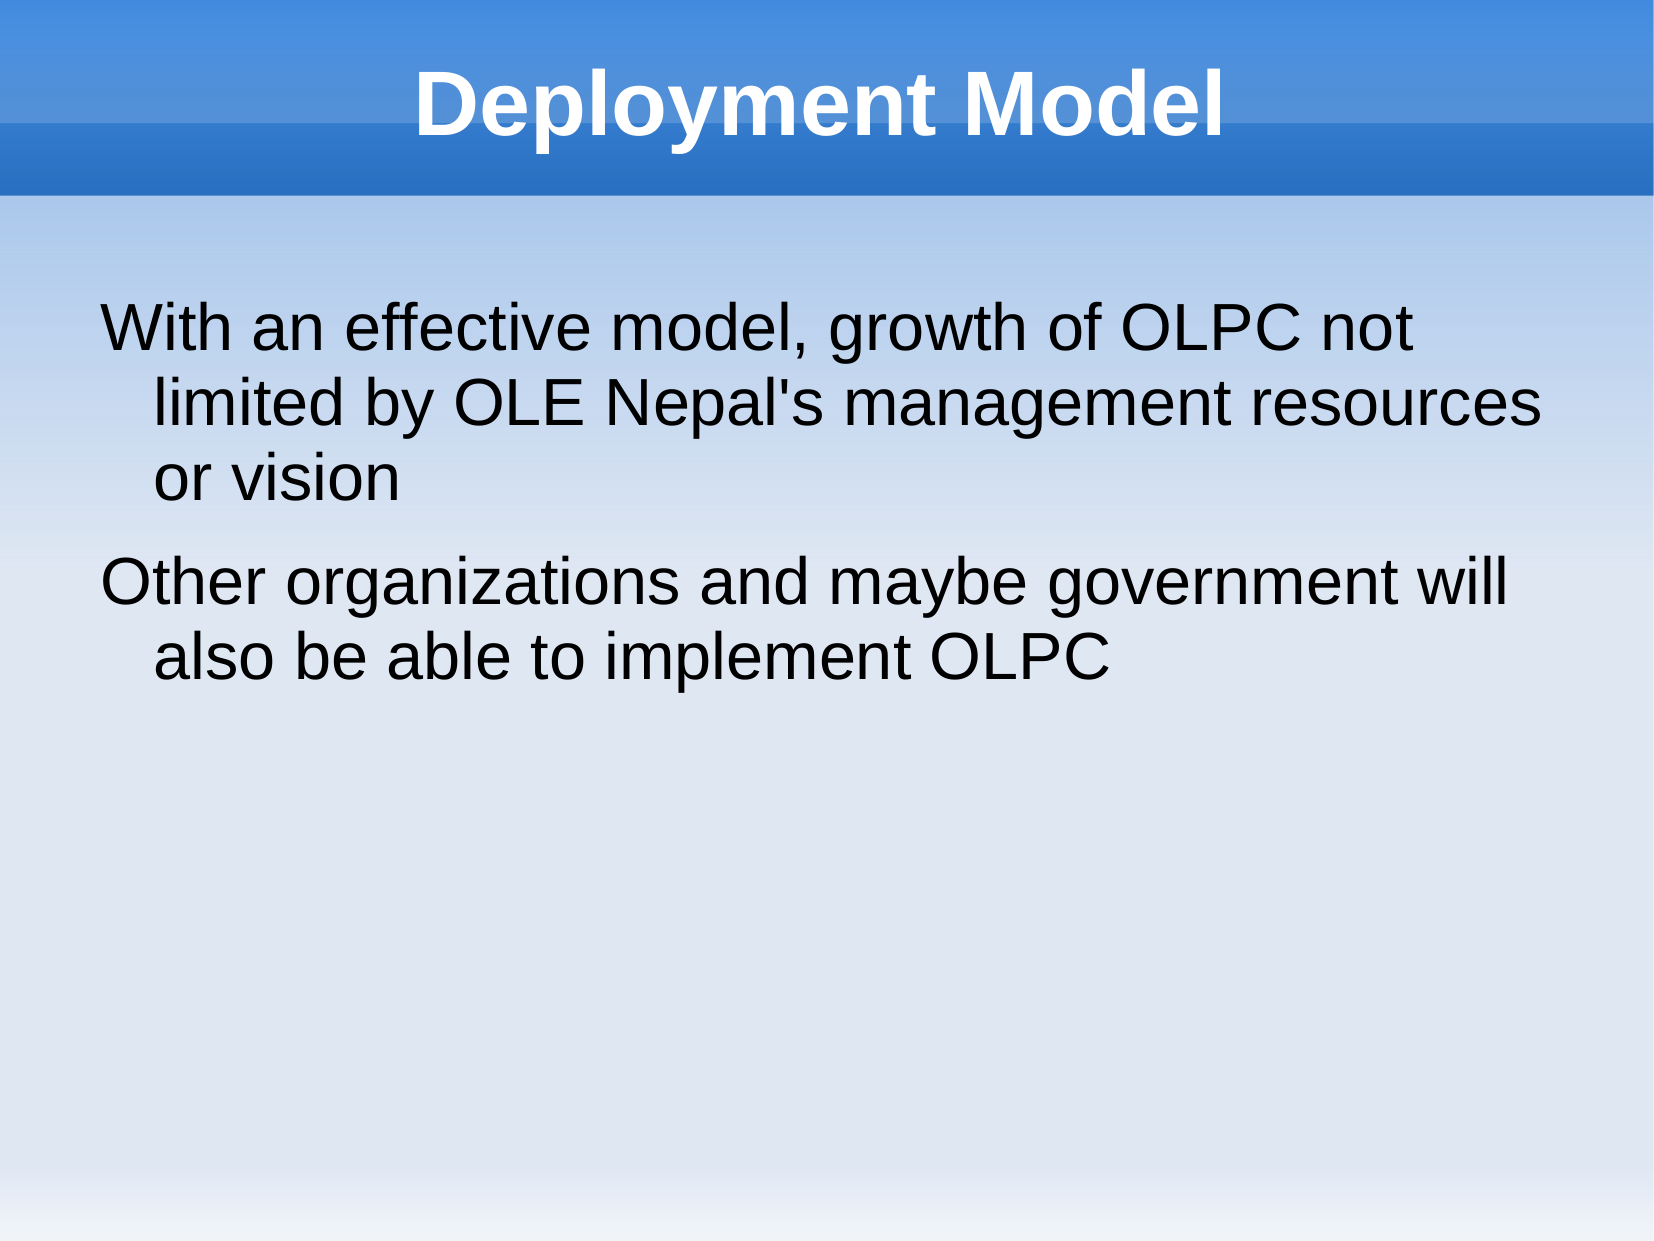

# Deployment Model
With an effective model, growth of OLPC not limited by OLE Nepal's management resources or vision
Other organizations and maybe government will also be able to implement OLPC